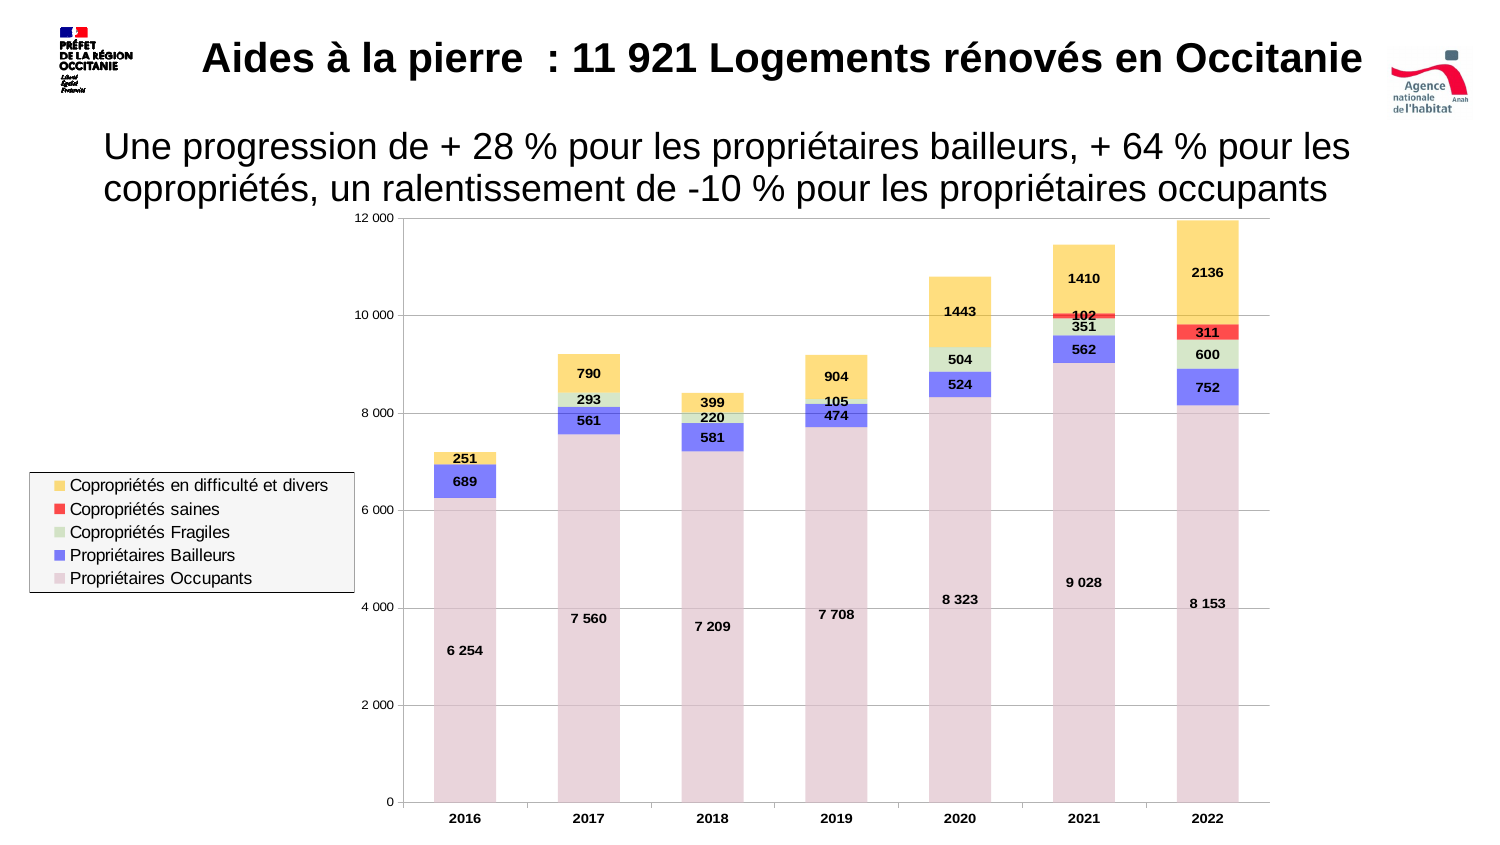

Aides à la pierre  : 11 921 Logements rénovés en Occitanie
Une progression de + 28 % pour les propriétaires bailleurs, + 64 % pour les copropriétés, un ralentissement de -10 % pour les propriétaires occupants